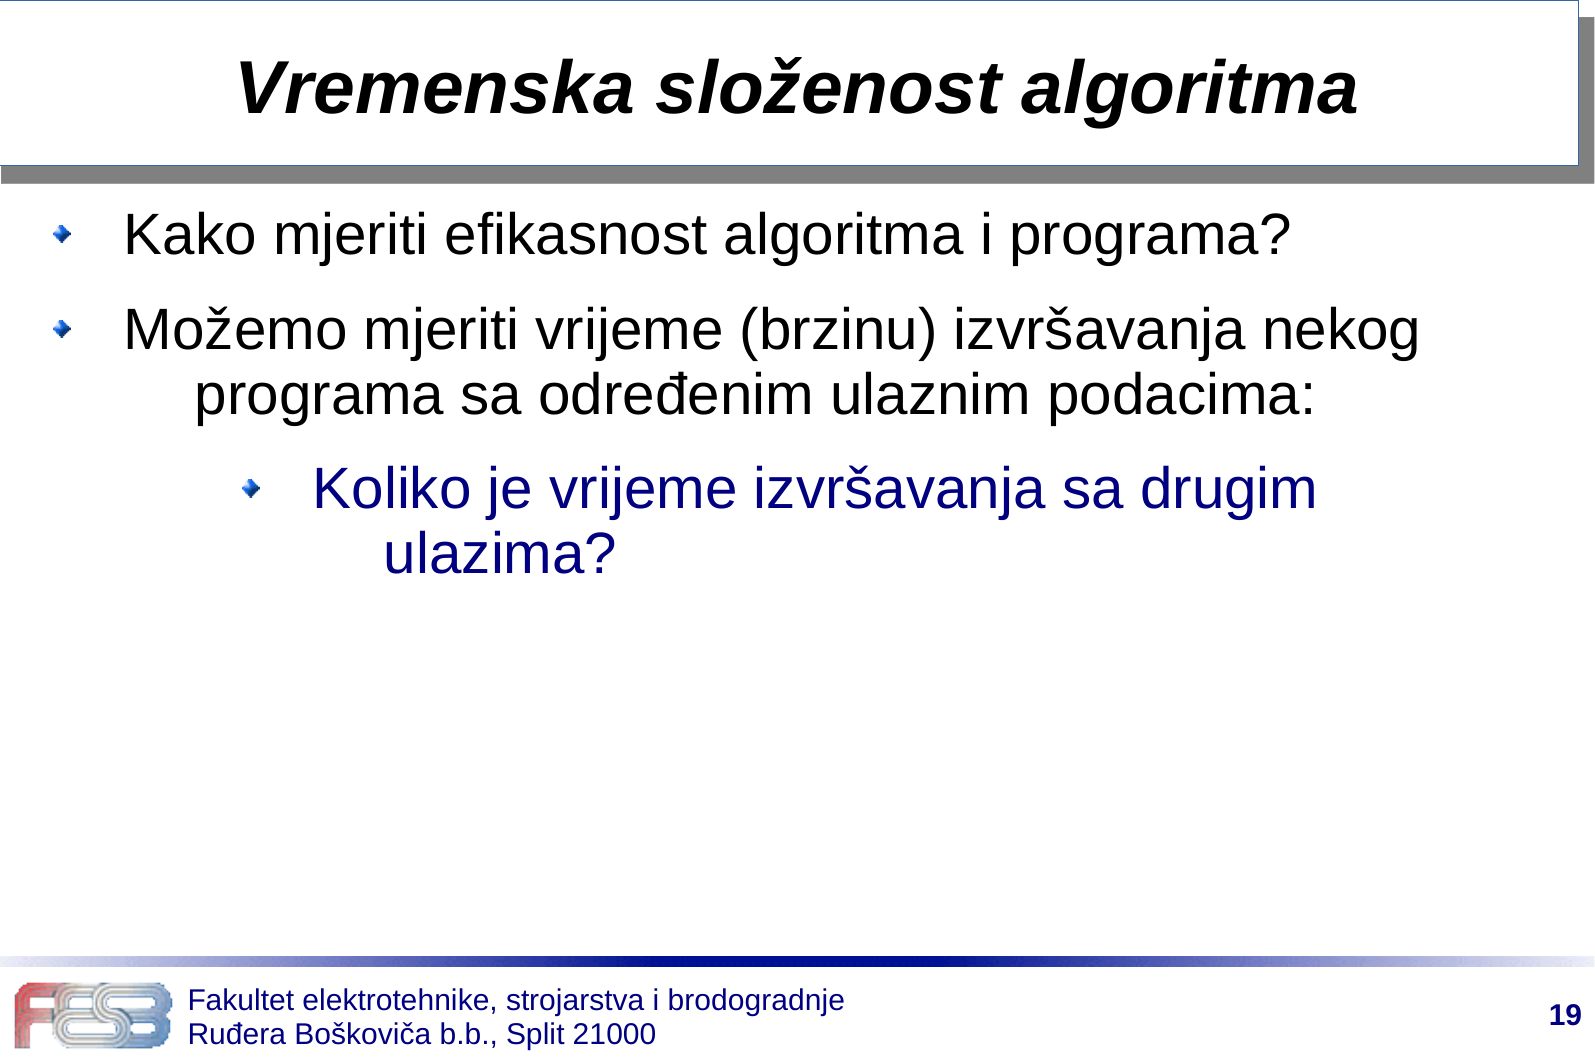

# Vremenska složenost algoritma
Kako mjeriti efikasnost algoritma i programa?
Možemo mjeriti vrijeme (brzinu) izvršavanja nekog programa sa određenim ulaznim podacima:
Koliko je vrijeme izvršavanja sa drugim ulazima?